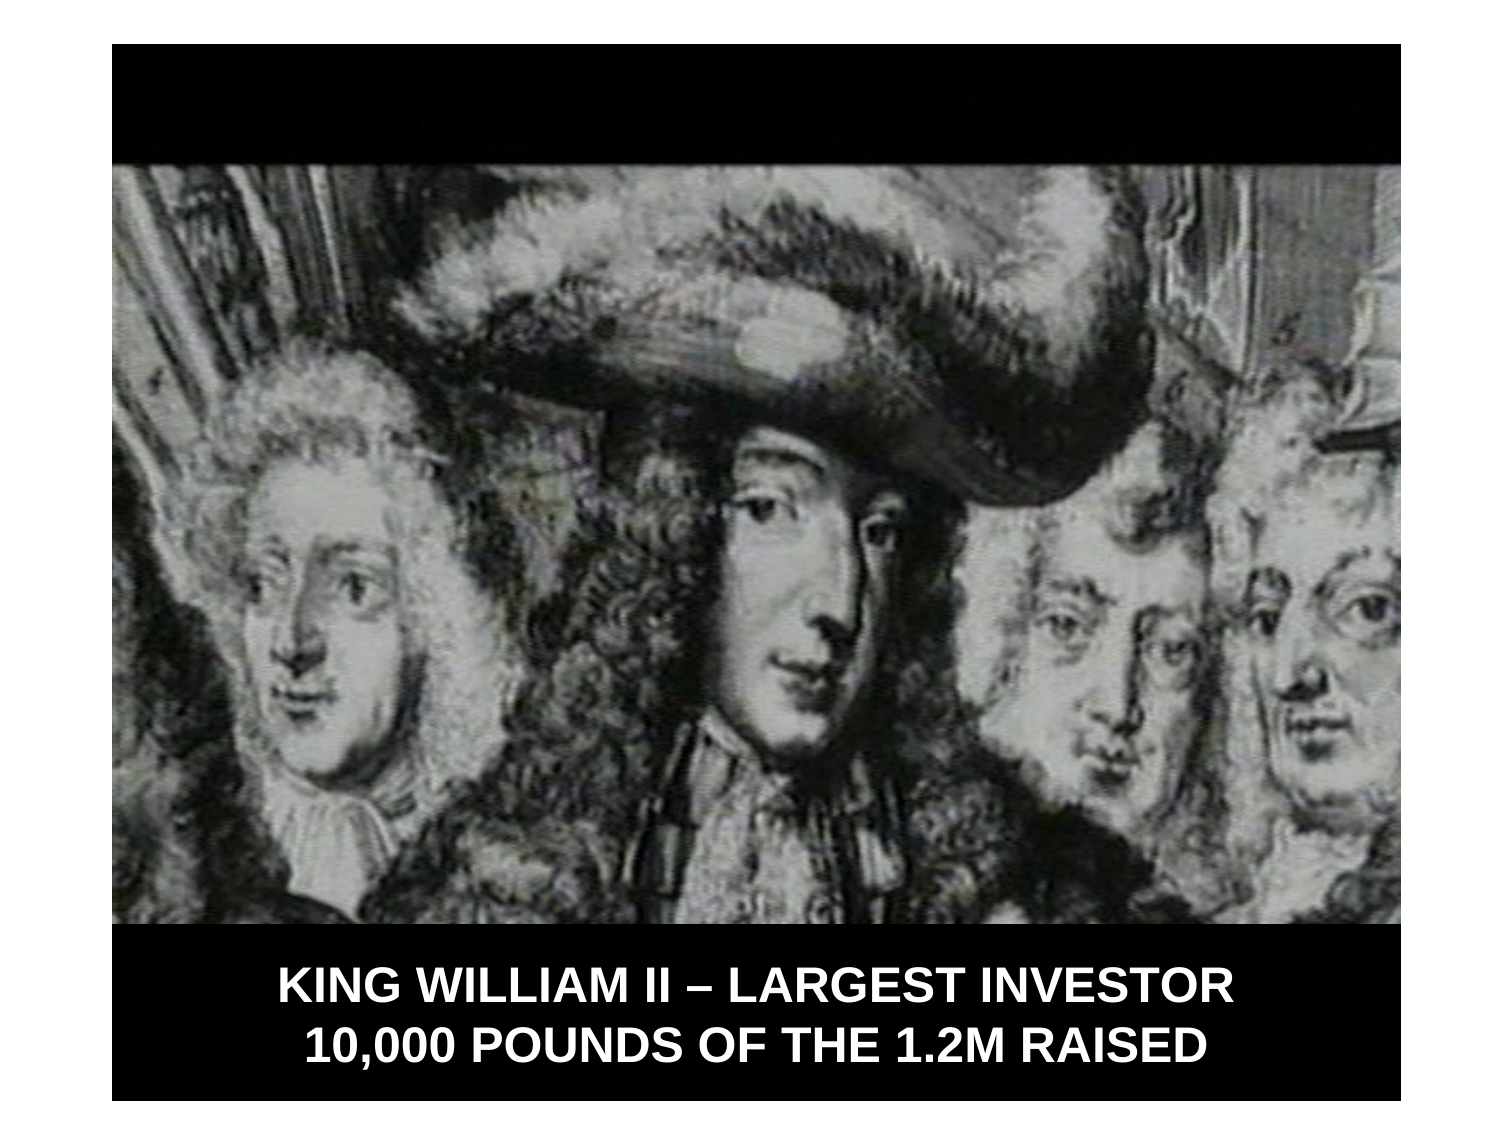

KING WILLIAM II – LARGEST INVESTOR
10,000 POUNDS OF THE 1.2M RAISED